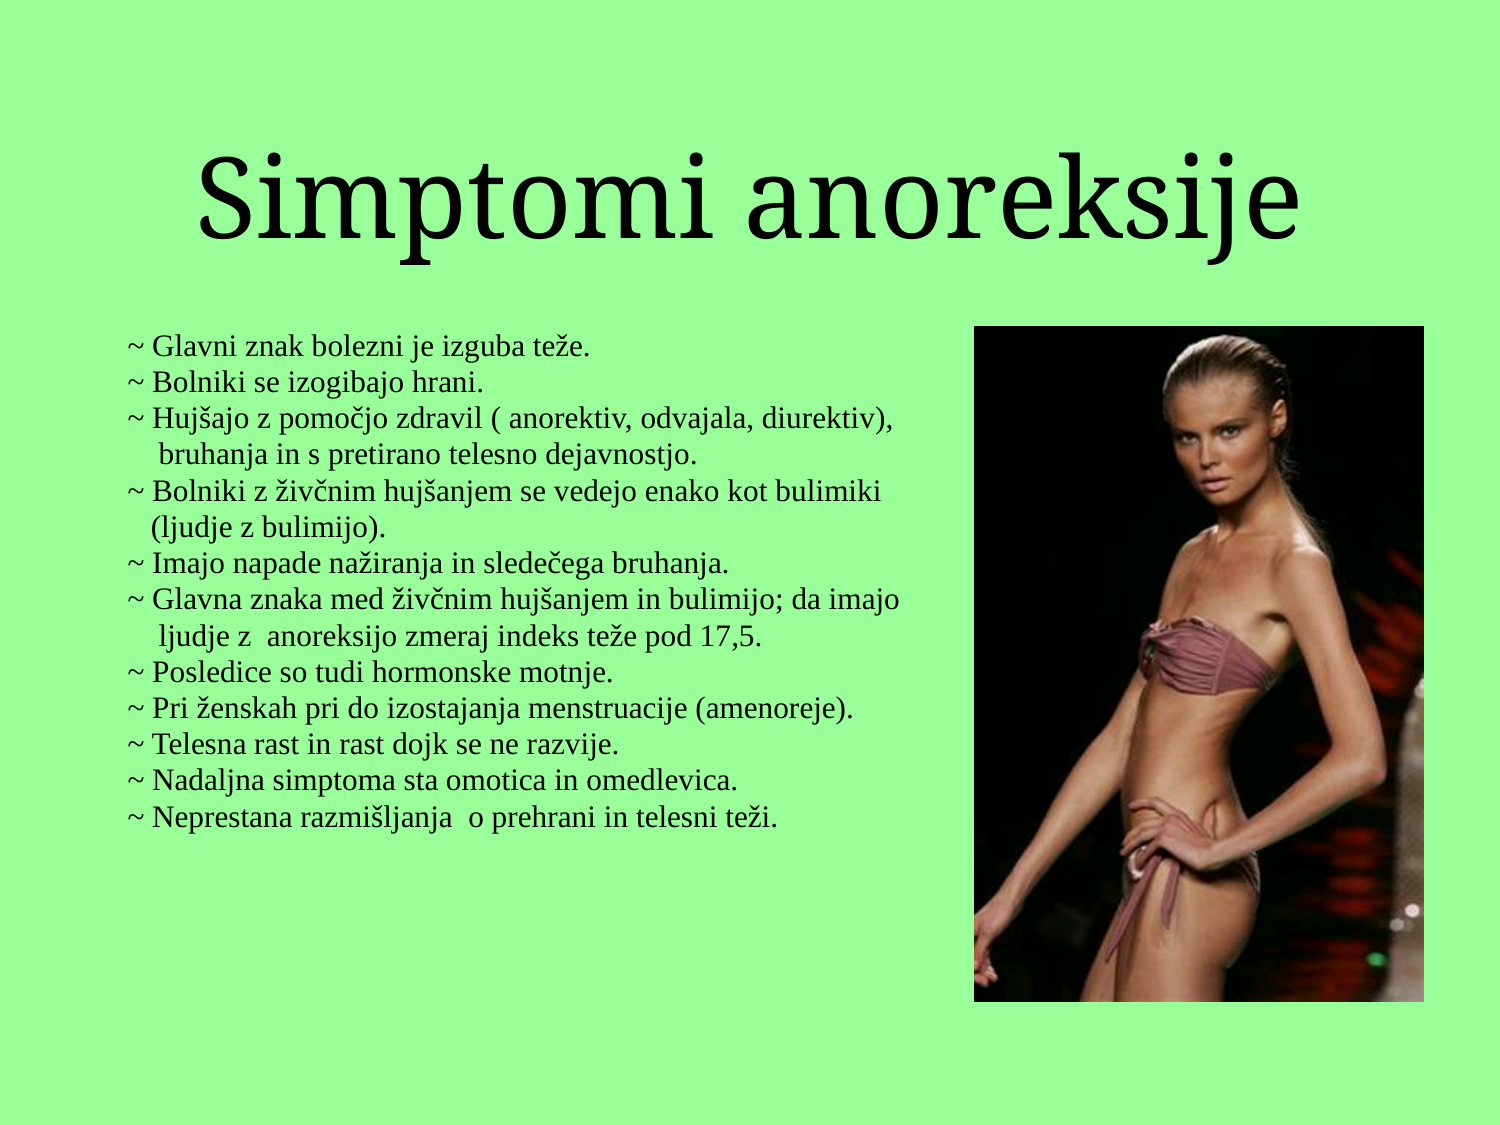

# Simptomi anoreksije
~ Glavni znak bolezni je izguba teže.
~ Bolniki se izogibajo hrani.
~ Hujšajo z pomočjo zdravil ( anorektiv, odvajala, diurektiv),
 bruhanja in s pretirano telesno dejavnostjo.
~ Bolniki z živčnim hujšanjem se vedejo enako kot bulimiki
 (ljudje z bulimijo).
~ Imajo napade nažiranja in sledečega bruhanja.
~ Glavna znaka med živčnim hujšanjem in bulimijo; da imajo
 ljudje z anoreksijo zmeraj indeks teže pod 17,5.
~ Posledice so tudi hormonske motnje.
~ Pri ženskah pri do izostajanja menstruacije (amenoreje).
~ Telesna rast in rast dojk se ne razvije.
~ Nadaljna simptoma sta omotica in omedlevica.
~ Neprestana razmišljanja o prehrani in telesni teži.